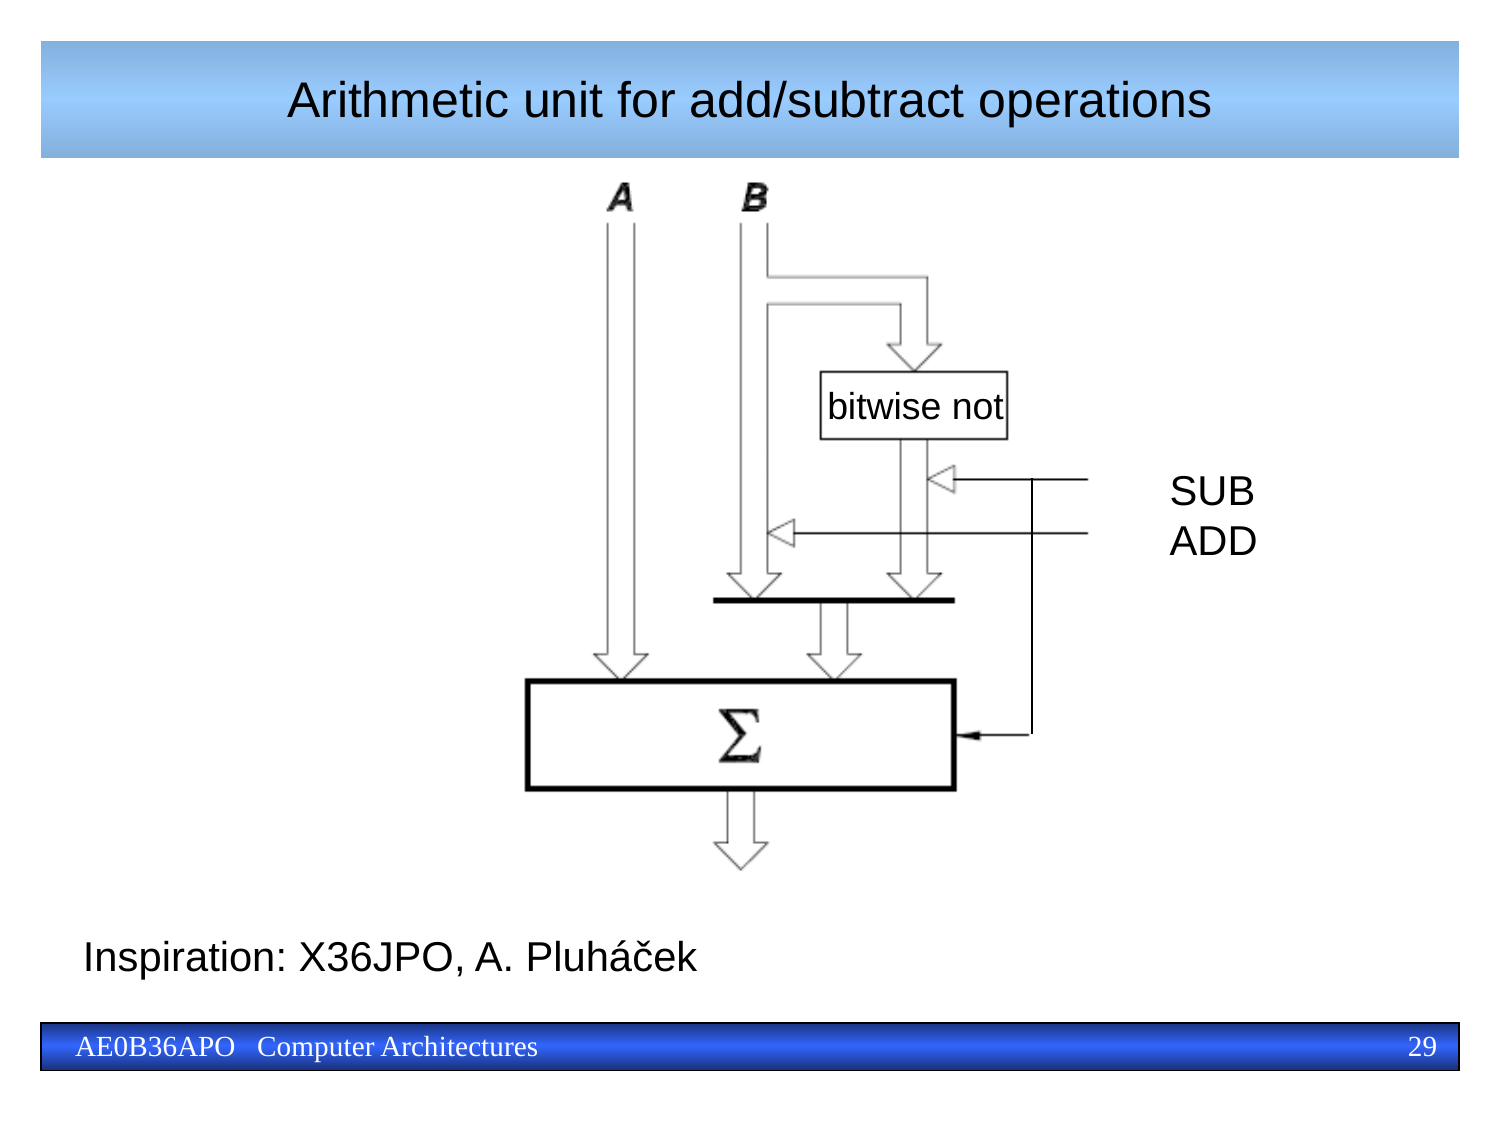

# Arithmetic unit for add/subtract operations
bitwise not
SUB
ADD
Inspiration: X36JPO, A. Pluháček
AE0B36APO Computer Architectures
29